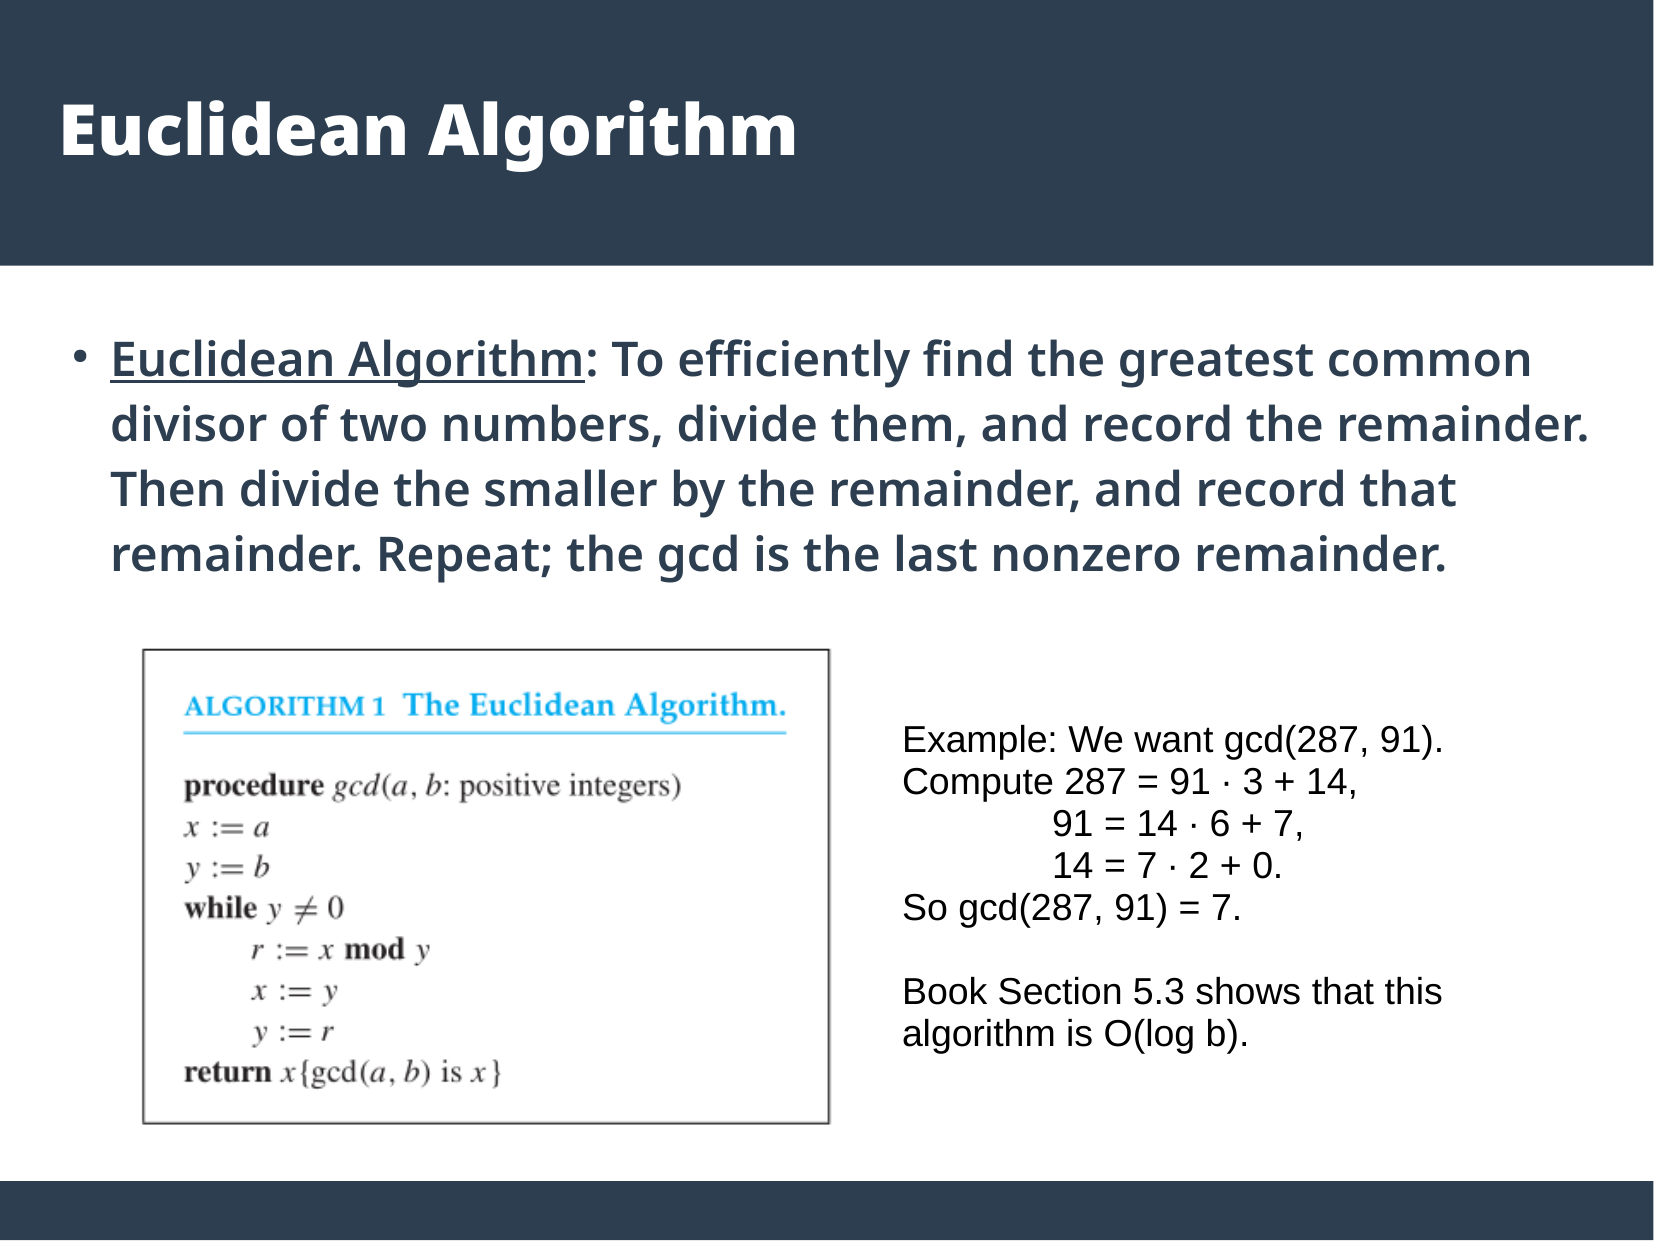

# Euclidean Algorithm
Euclidean Algorithm: To efficiently find the greatest common divisor of two numbers, divide them, and record the remainder. Then divide the smaller by the remainder, and record that remainder. Repeat; the gcd is the last nonzero remainder.
Example: We want gcd(287, 91). Compute 287 = 91 ∙ 3 + 14,
		91 = 14 ∙ 6 + 7,
		14 = 7 ∙ 2 + 0.
So gcd(287, 91) = 7.
Book Section 5.3 shows that this algorithm is O(log b).